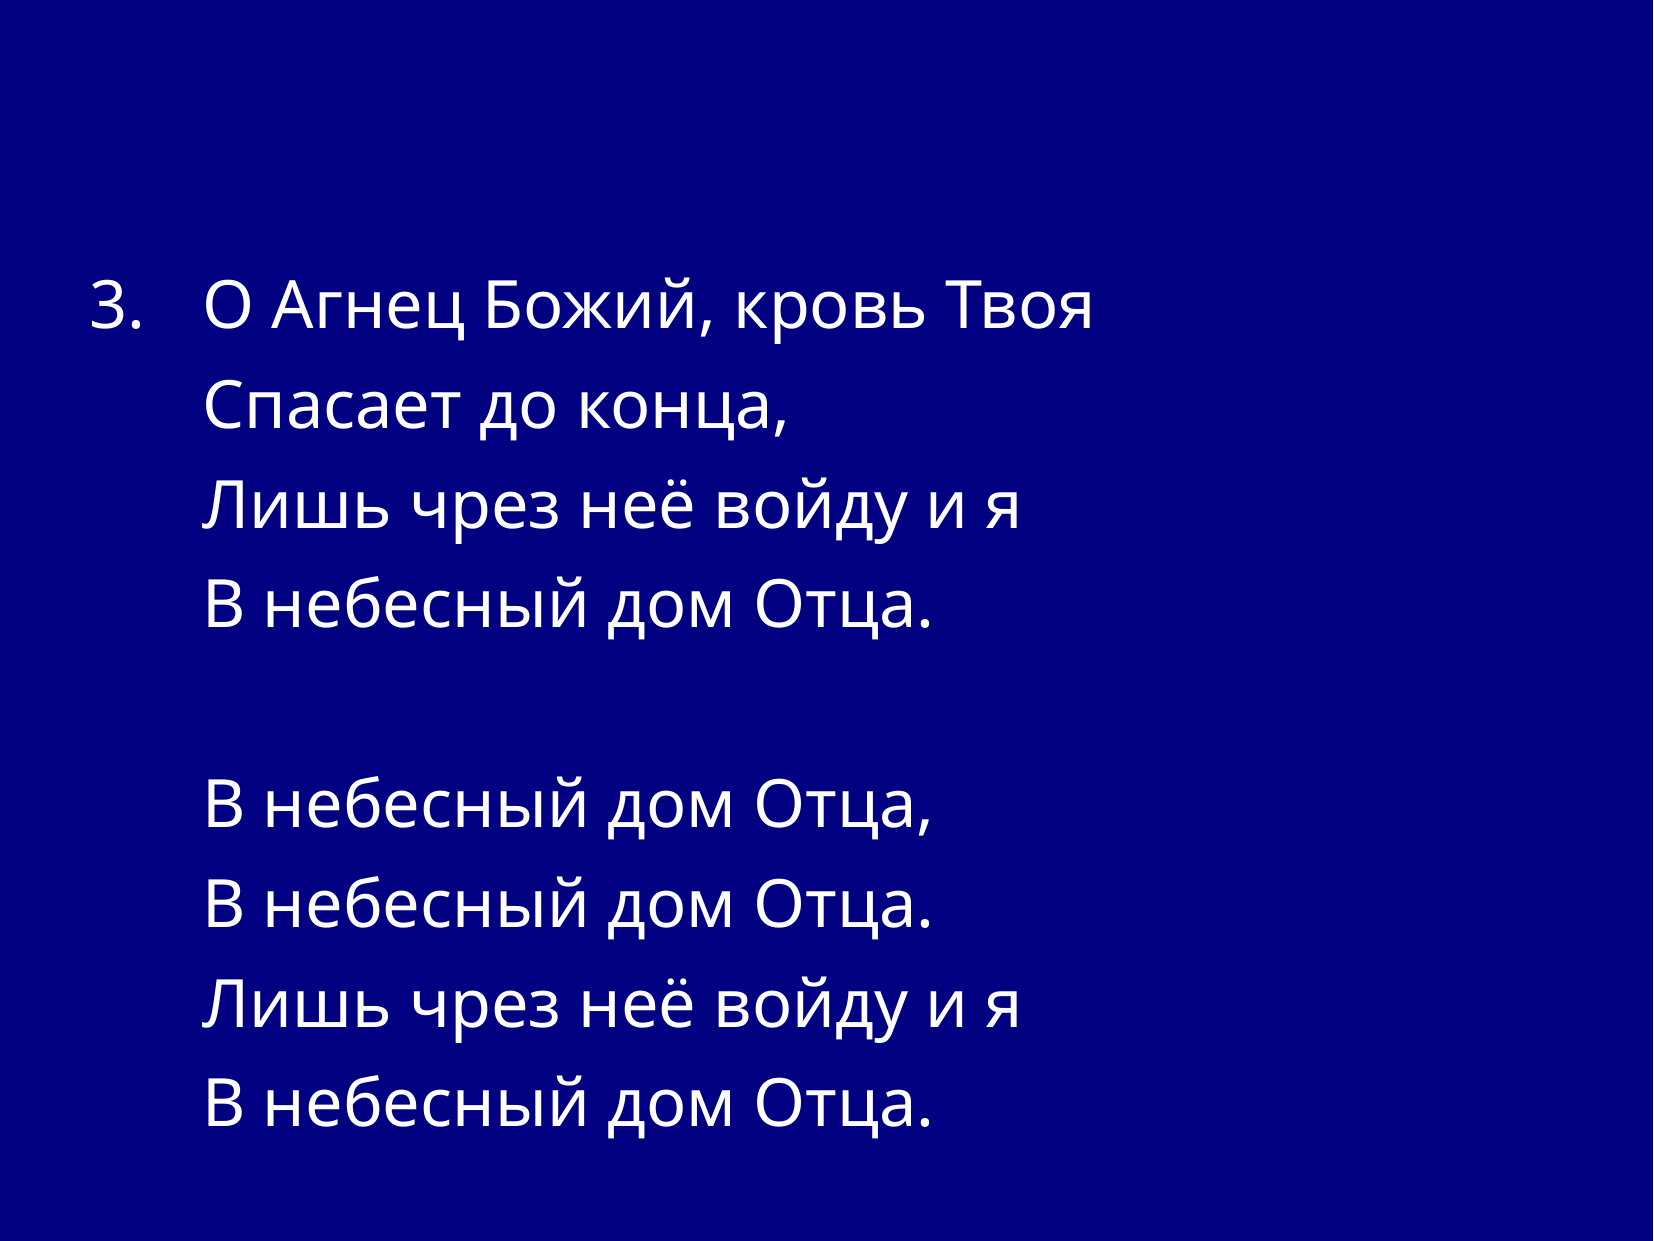

3.	О Агнец Божий, кровь Твоя
	Спасает до конца,
	Лишь чрез неё войду и я
	В небесный дом Отца.
	В небесный дом Отца,
	В небесный дом Отца.
	Лишь чрез неё войду и я
	В небесный дом Отца.